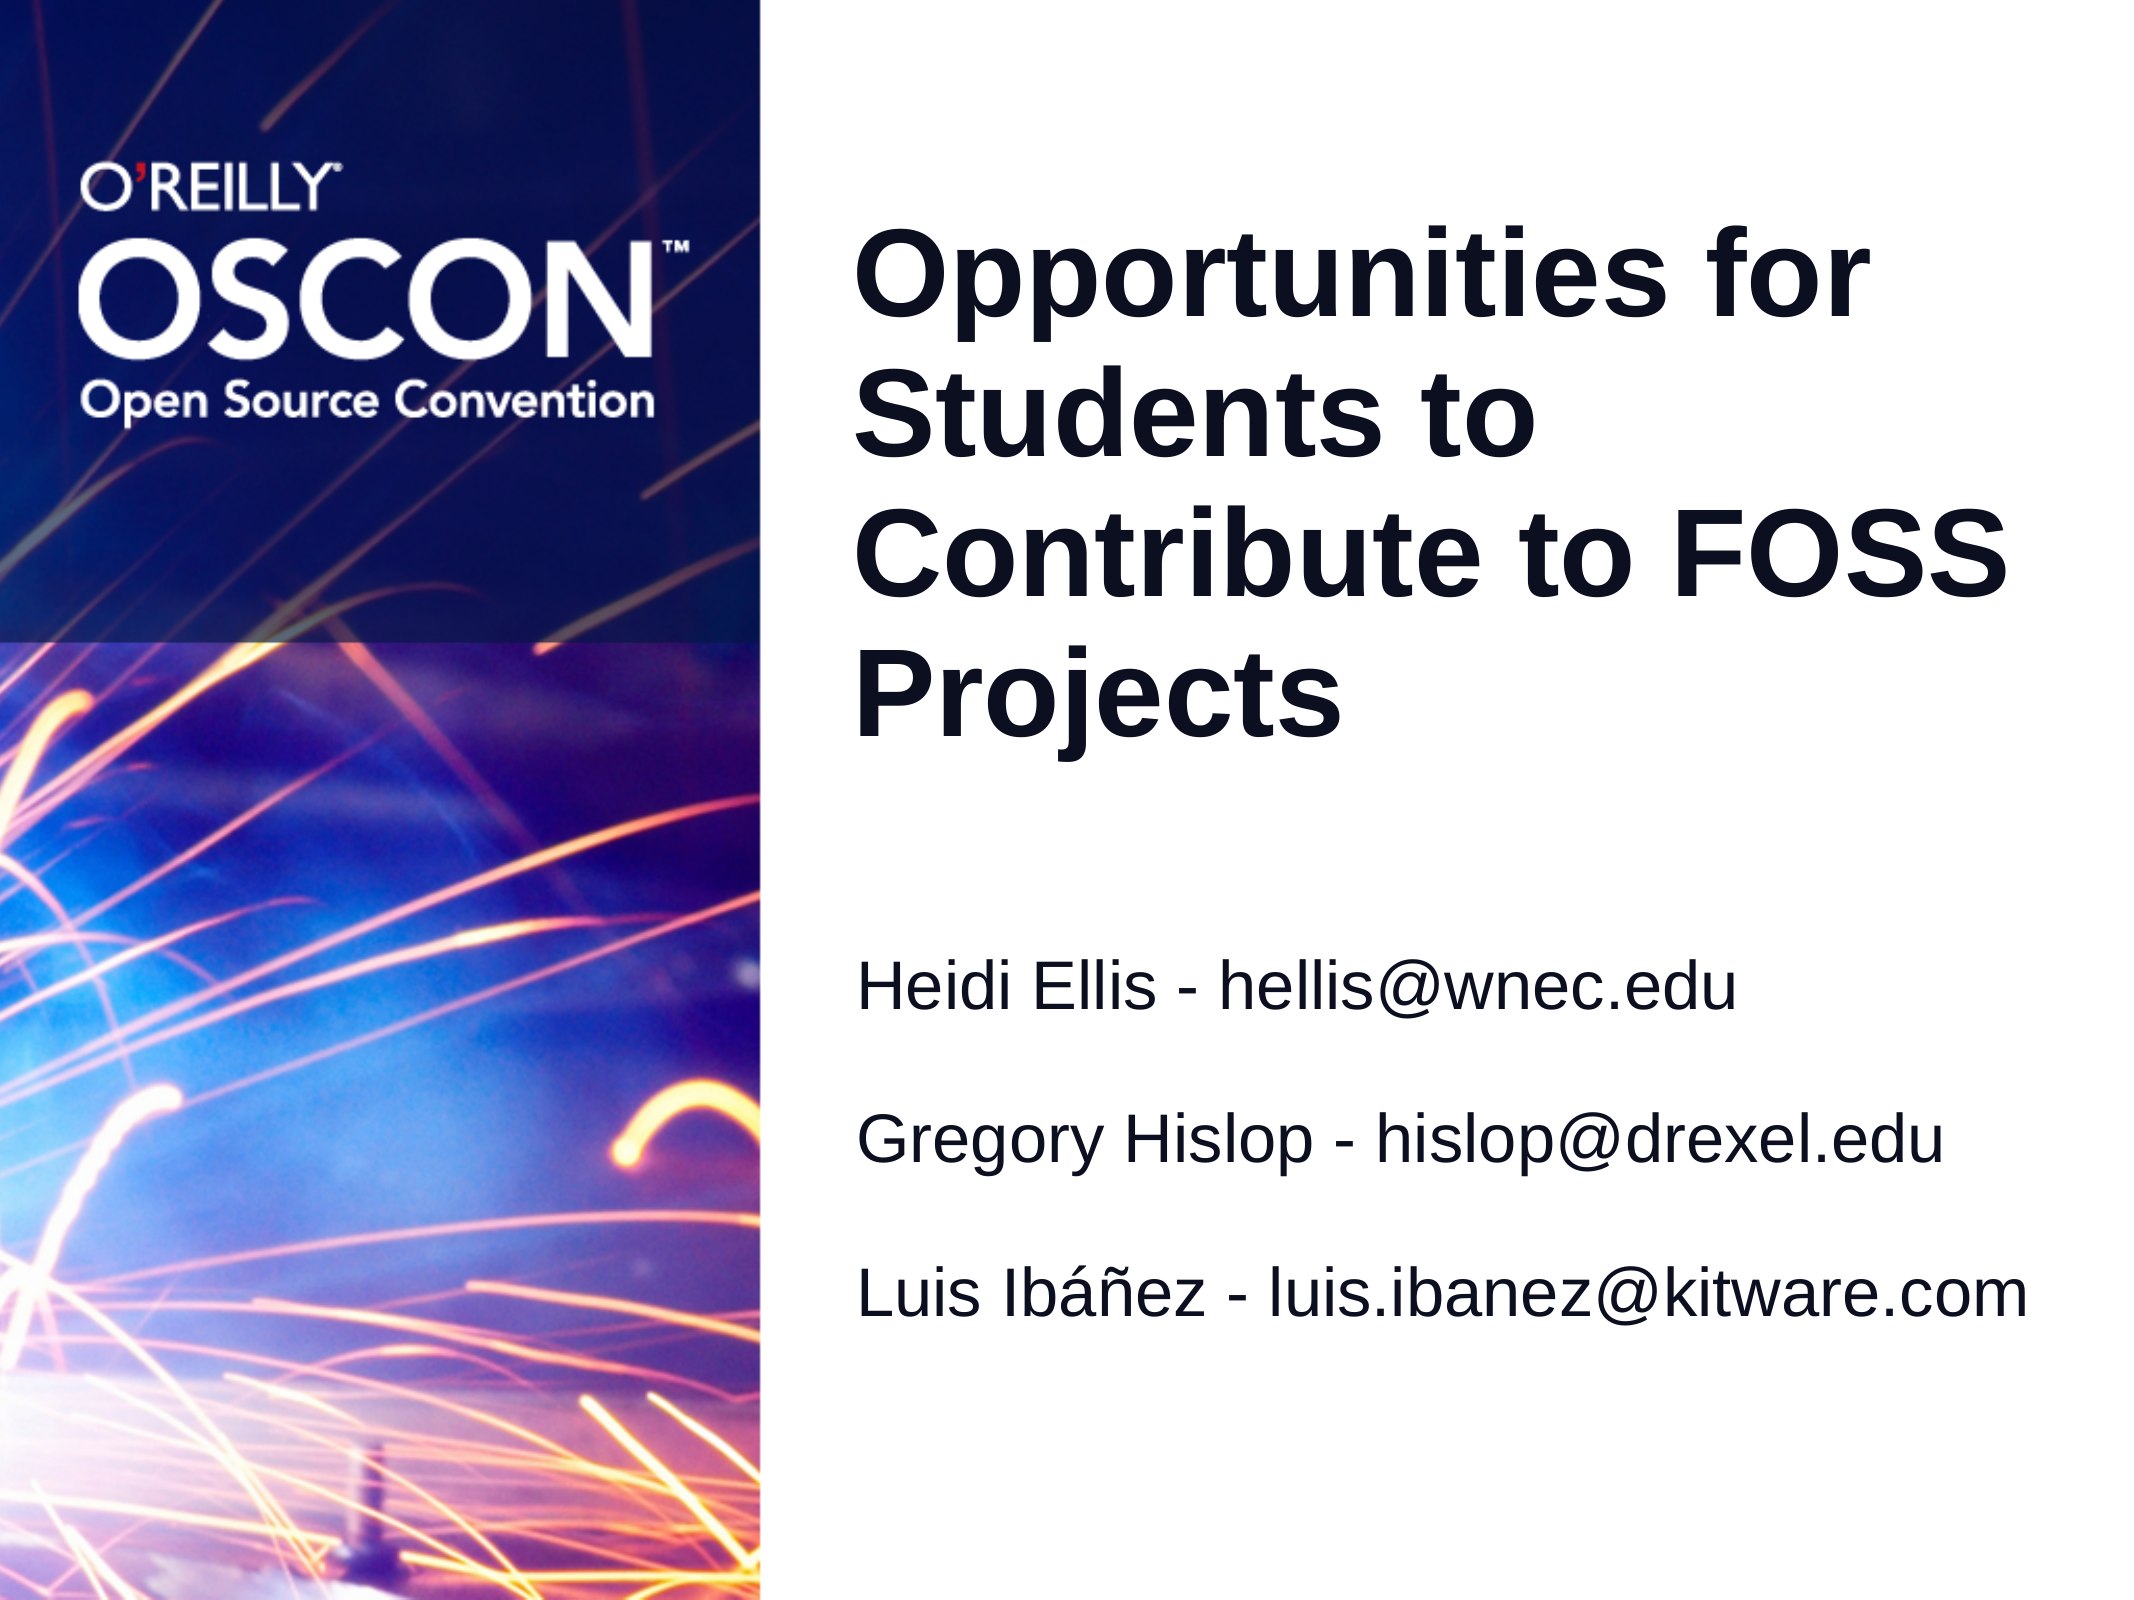

# Opportunities for Students to Contribute to FOSS Projects
Heidi Ellis - hellis@wnec.edu
Gregory Hislop - hislop@drexel.edu
Luis Ibáñez - luis.ibanez@kitware.com